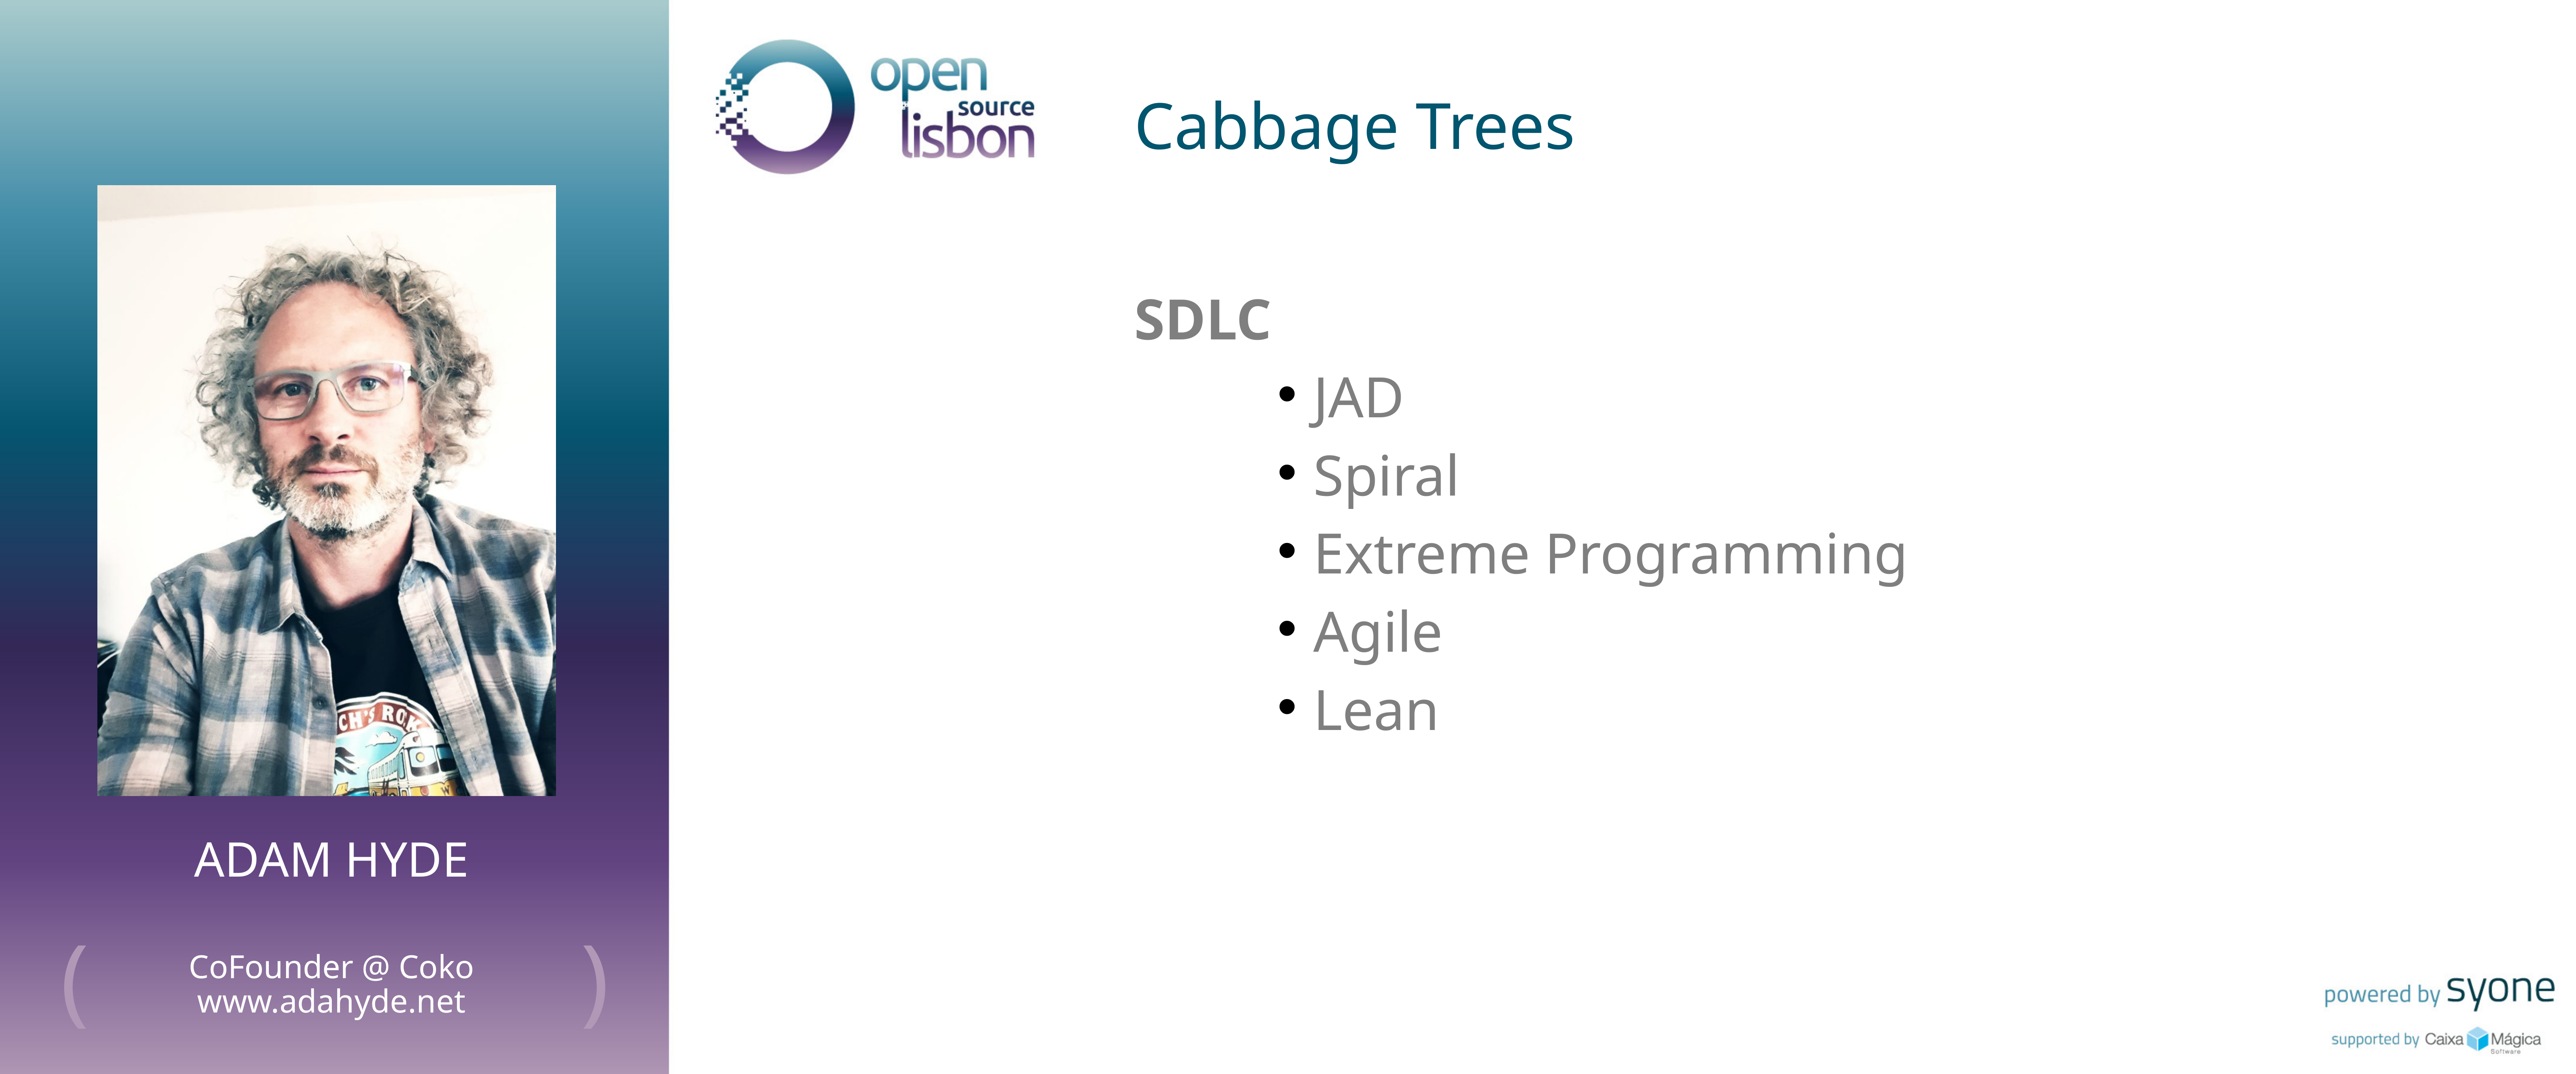

# Cabbage Trees
SDLC
JAD
Spiral
Extreme Programming
Agile
Lean